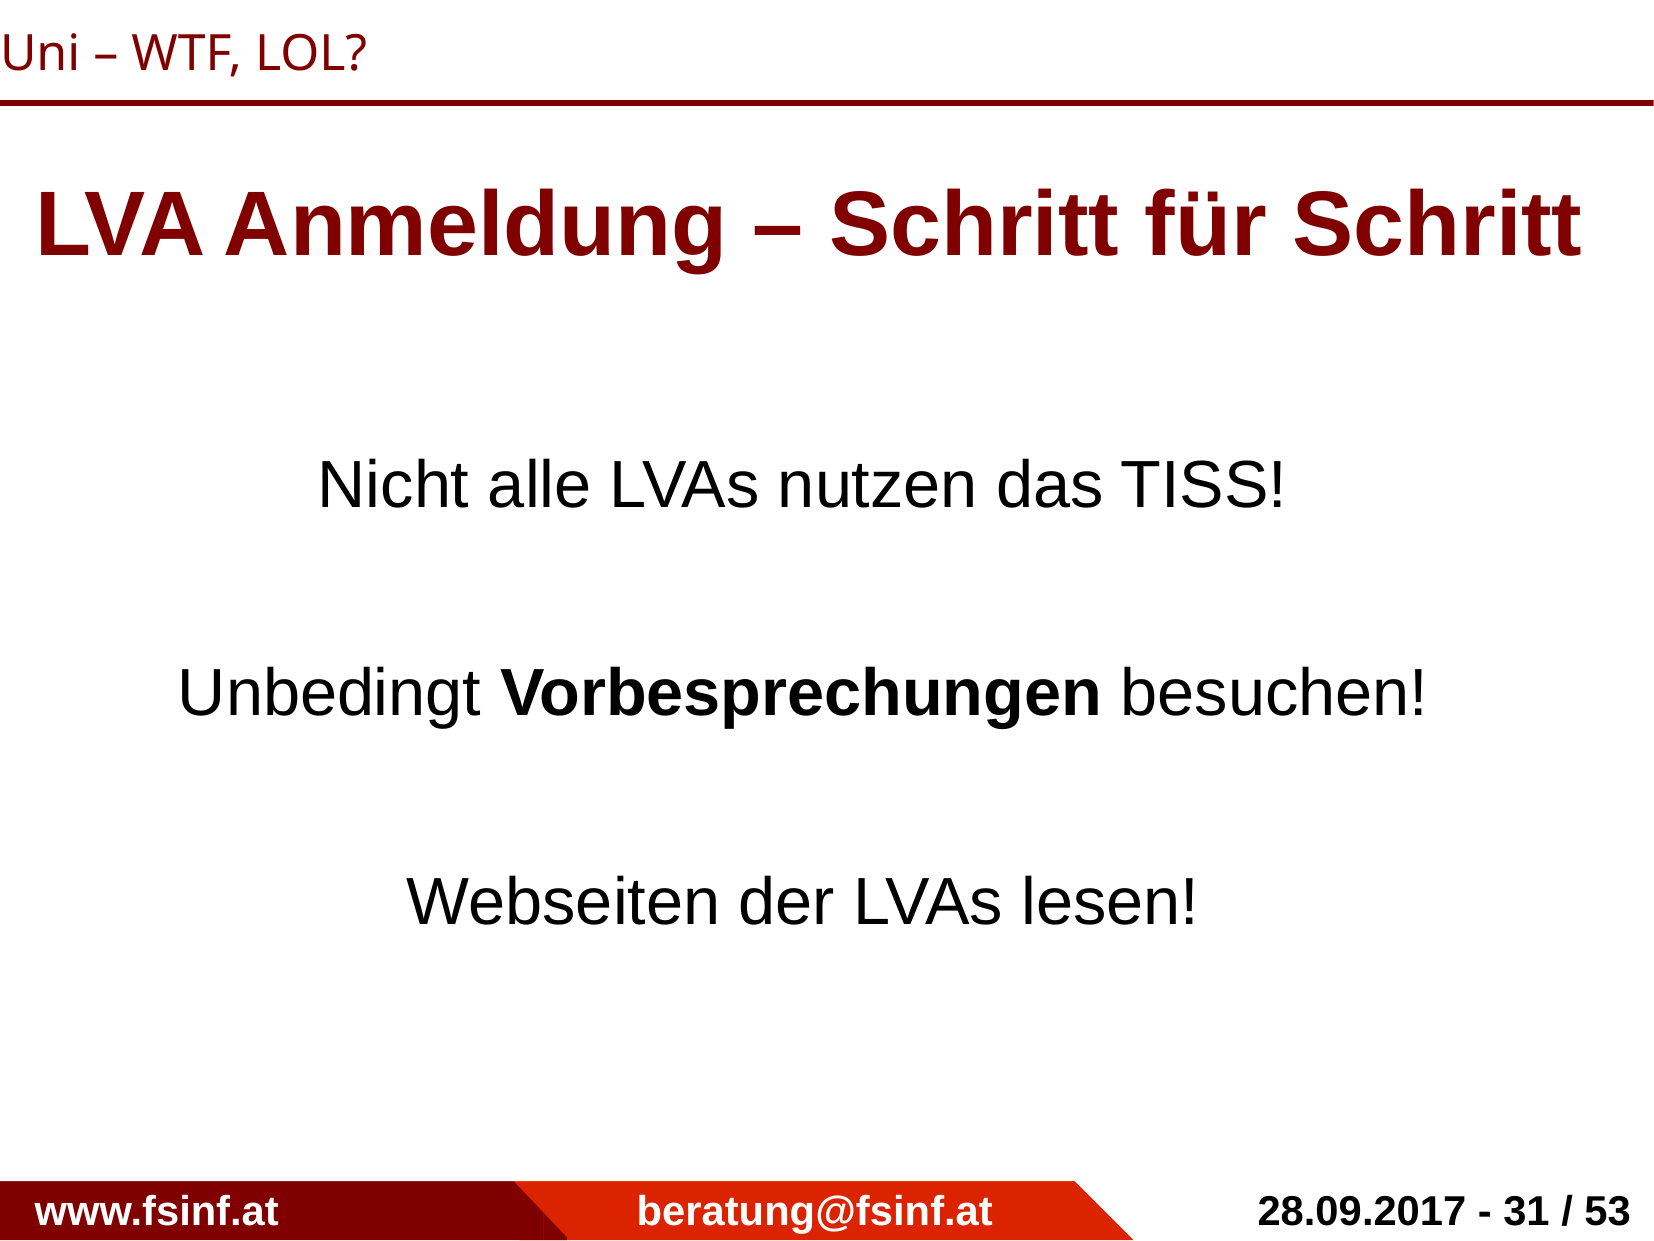

# LVA Anmeldung – Schritt für Schritt
Nicht alle LVAs nutzen das TISS!
Unbedingt Vorbesprechungen besuchen!
Webseiten der LVAs lesen!